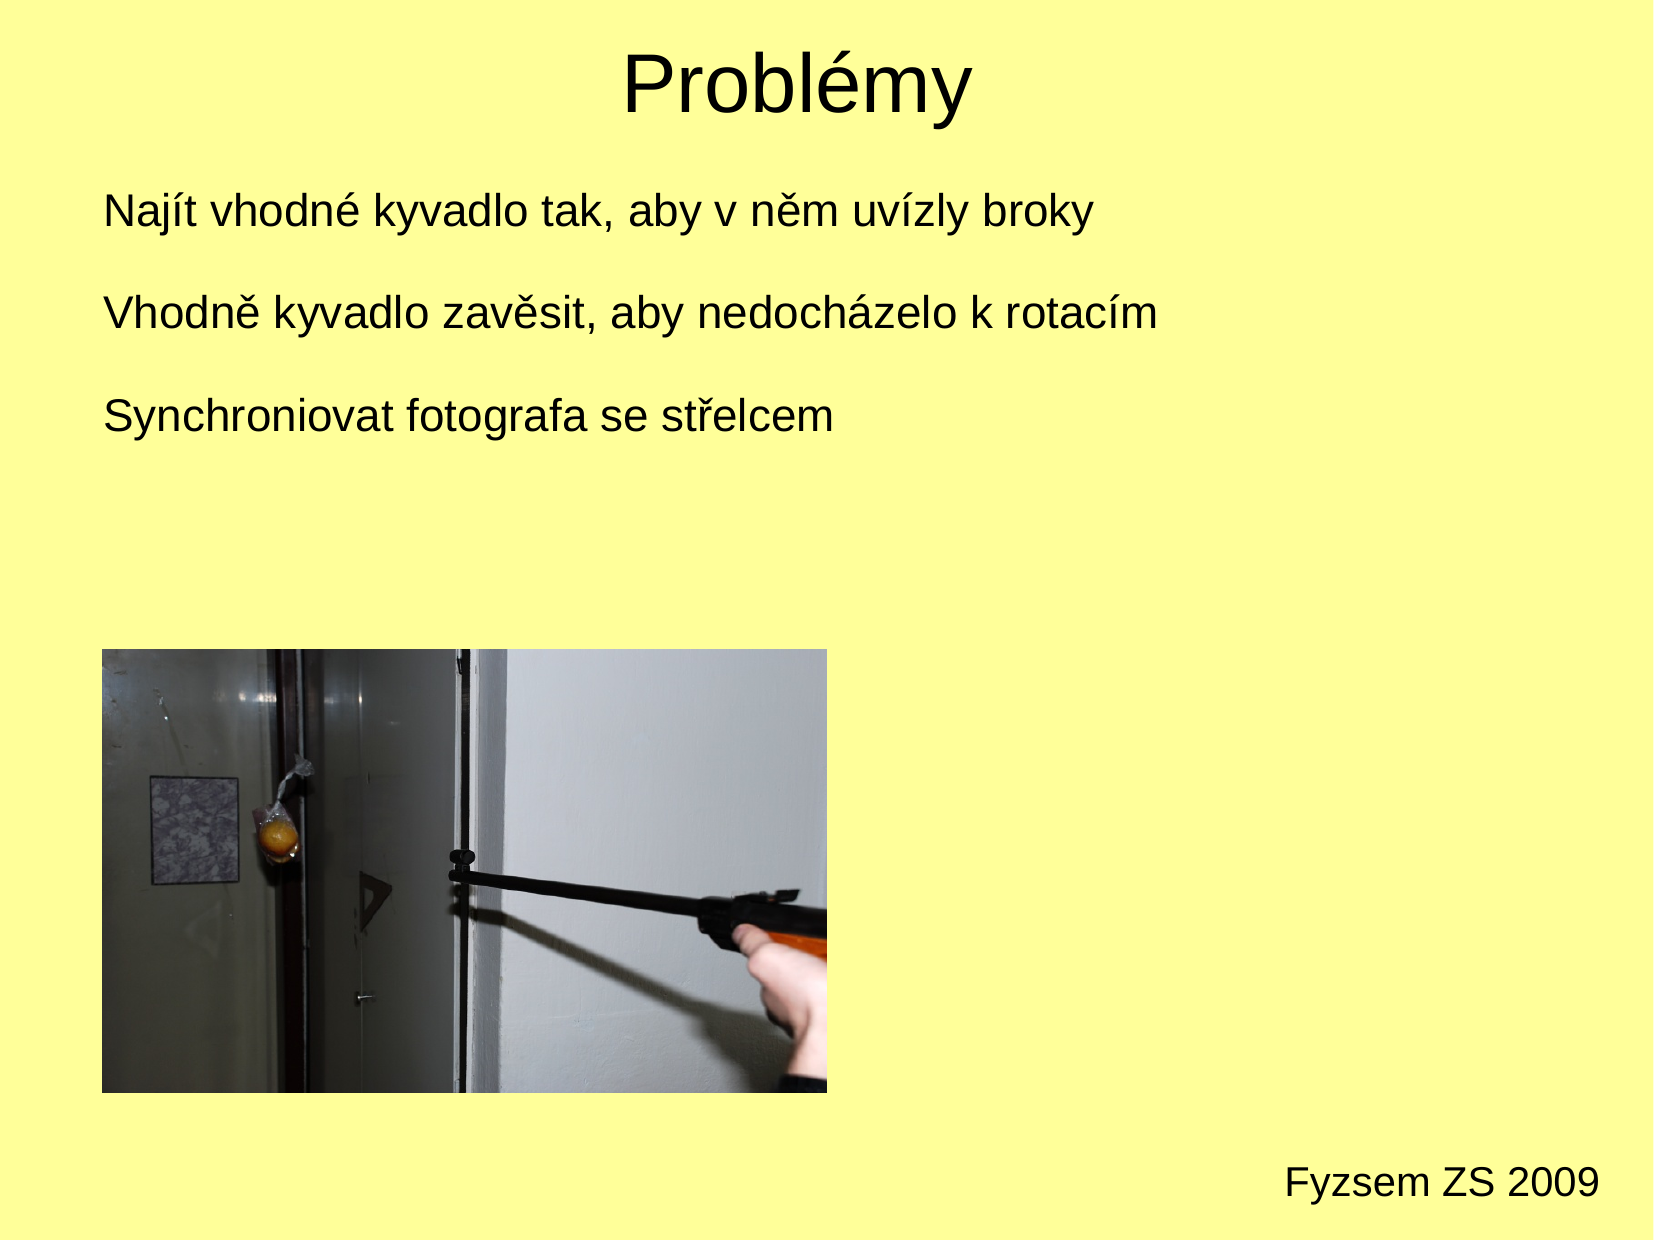

Problémy
Najít vhodné kyvadlo tak, aby v něm uvízly broky
Vhodně kyvadlo zavěsit, aby nedocházelo k rotacím
Synchroniovat fotografa se střelcem
Fyzsem ZS 2009